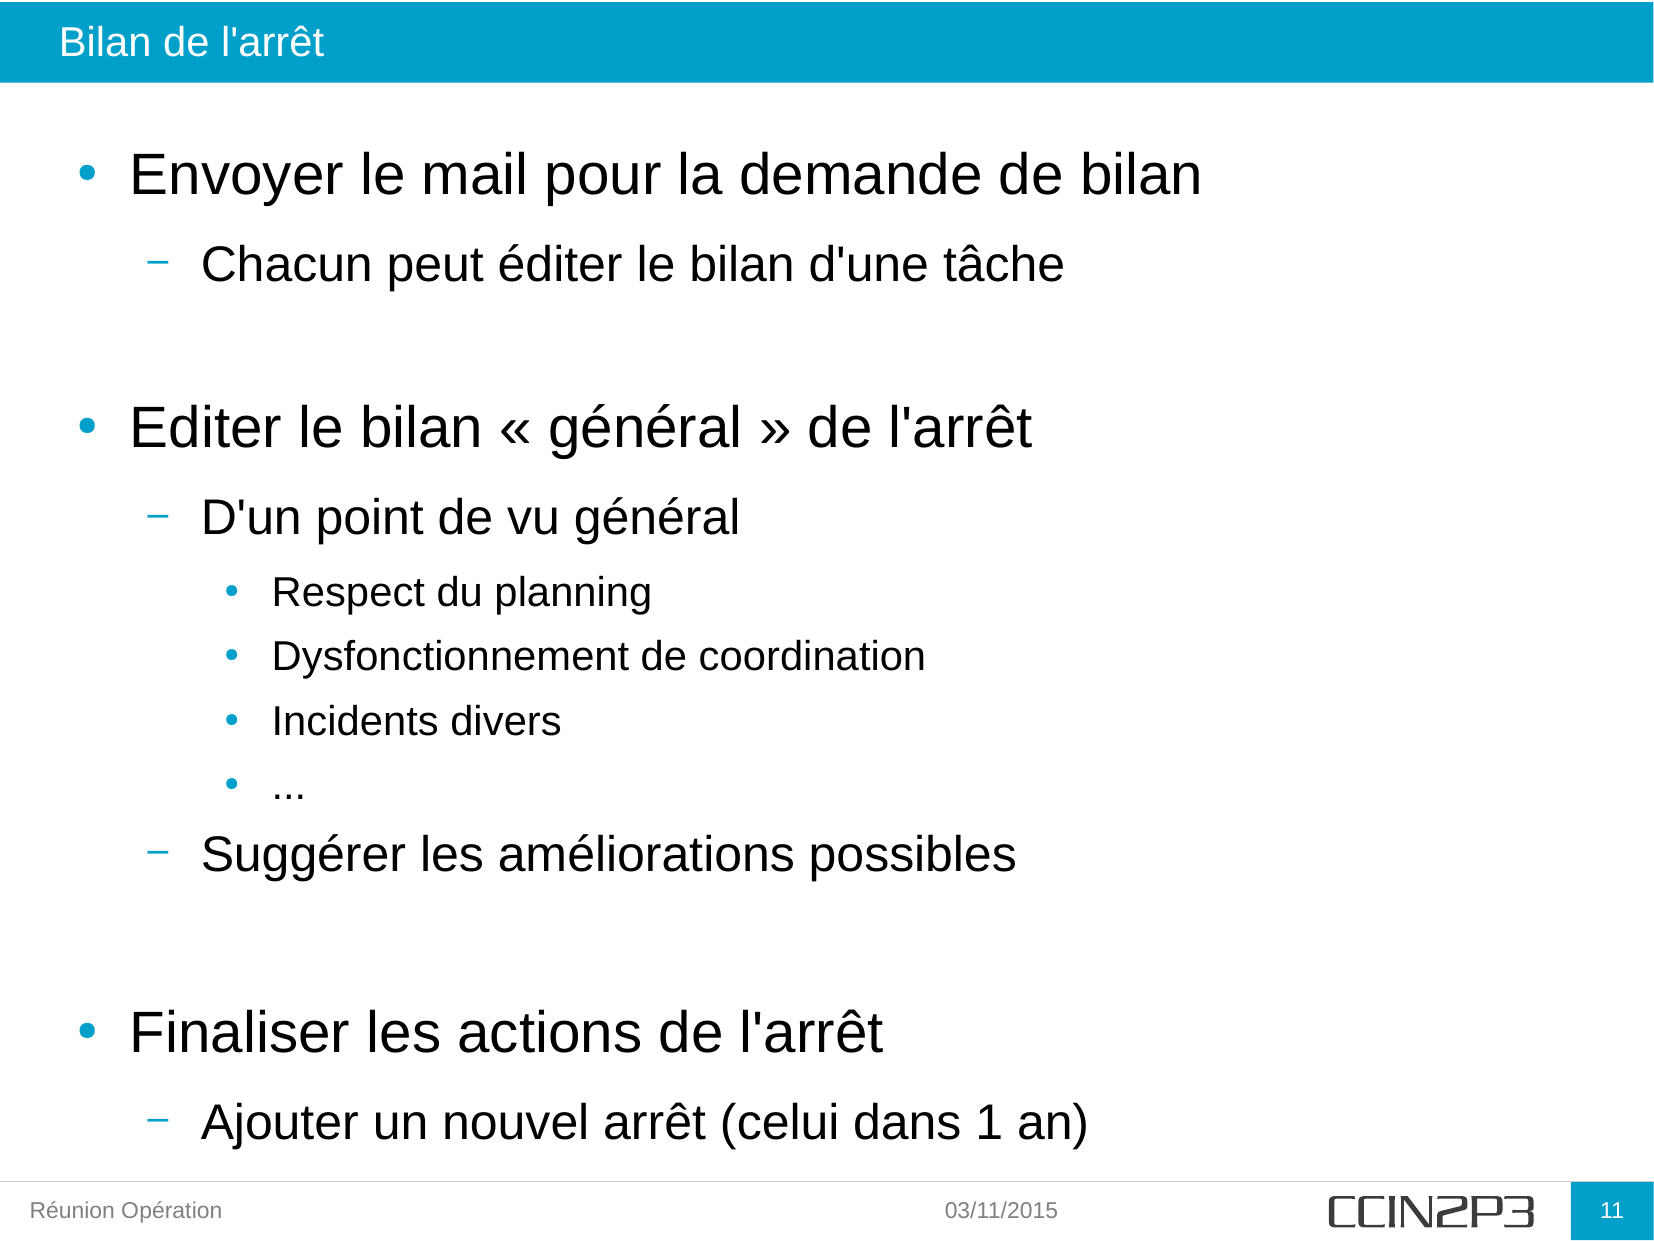

# Bilan de l'arrêt
Envoyer le mail pour la demande de bilan
Chacun peut éditer le bilan d'une tâche
Editer le bilan « général » de l'arrêt
D'un point de vu général
Respect du planning
Dysfonctionnement de coordination
Incidents divers
...
Suggérer les améliorations possibles
Finaliser les actions de l'arrêt
Ajouter un nouvel arrêt (celui dans 1 an)
Réunion Opération
03/11/2015
11